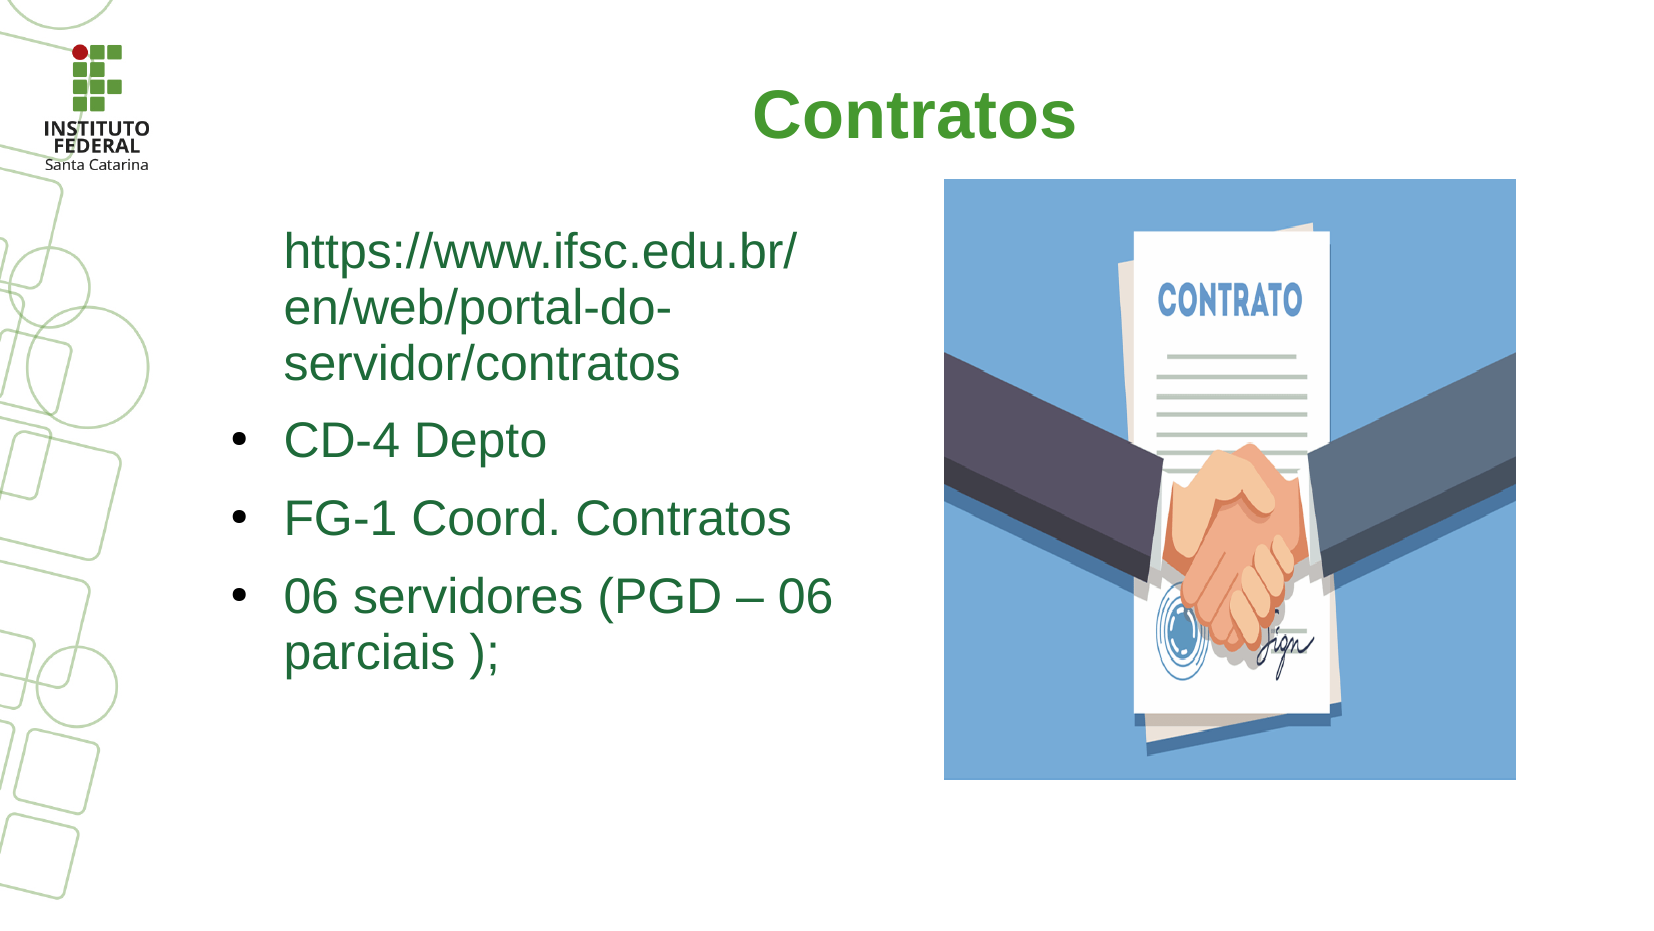

# Contratos
https://www.ifsc.edu.br/en/web/portal-do-servidor/contratos
CD-4 Depto
FG-1 Coord. Contratos
06 servidores (PGD – 06 parciais );